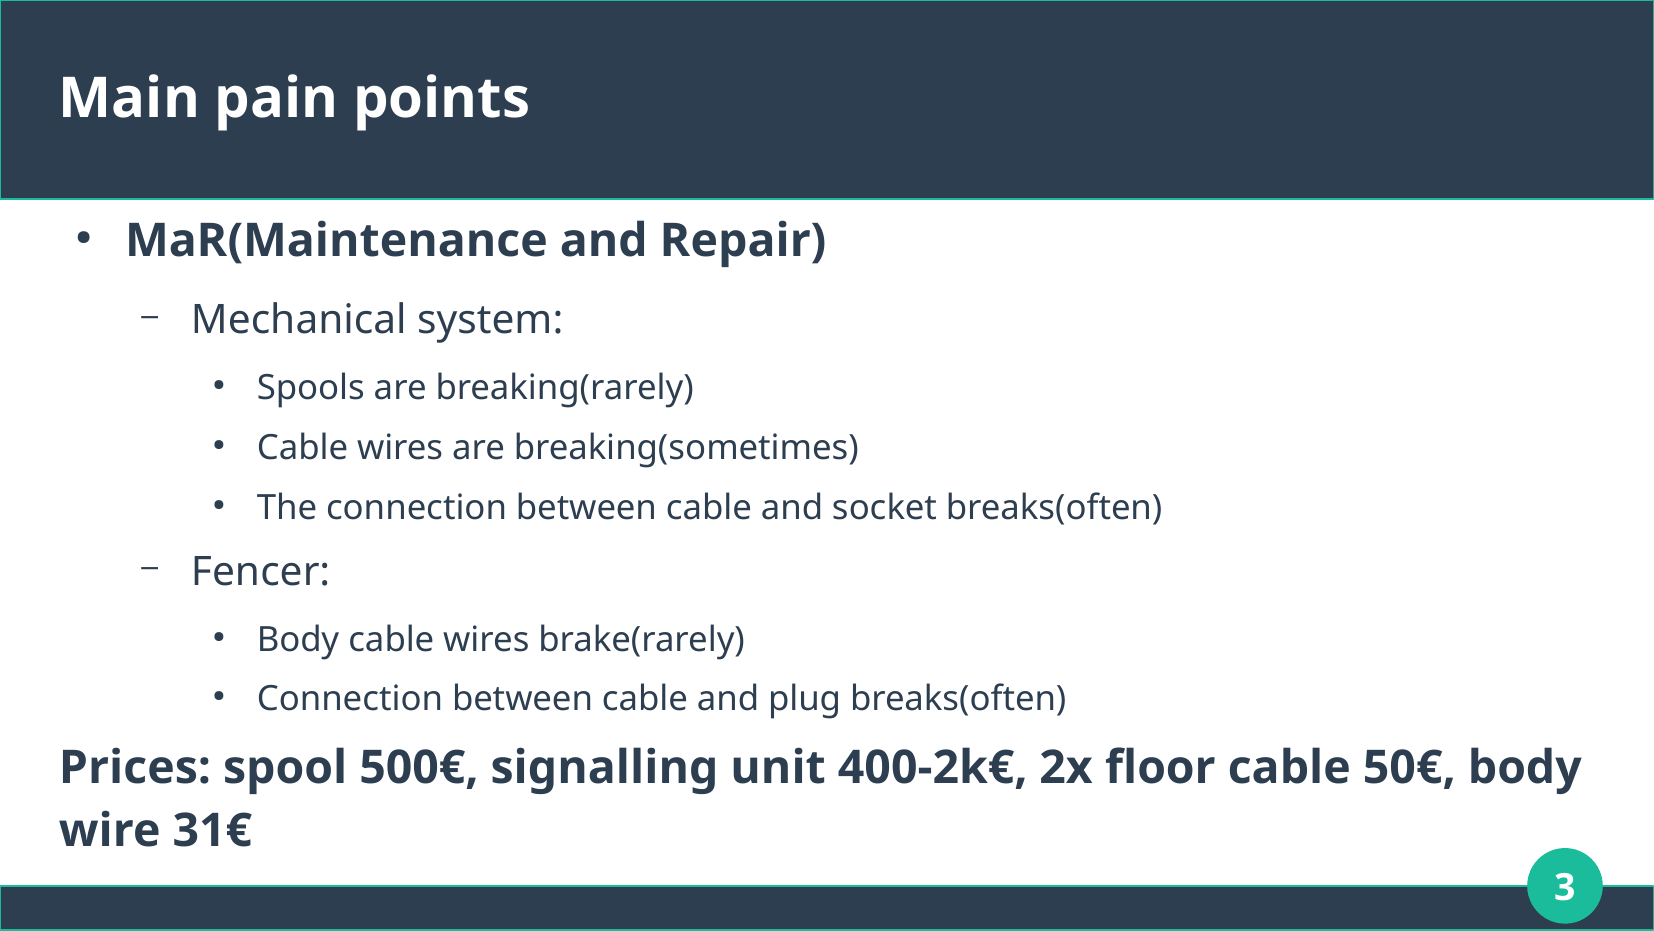

# Main pain points
MaR(Maintenance and Repair)
Mechanical system:
Spools are breaking(rarely)
Cable wires are breaking(sometimes)
The connection between cable and socket breaks(often)
Fencer:
Body cable wires brake(rarely)
Connection between cable and plug breaks(often)
Prices: spool 500€, signalling unit 400-2k€, 2x floor cable 50€, body wire 31€
3